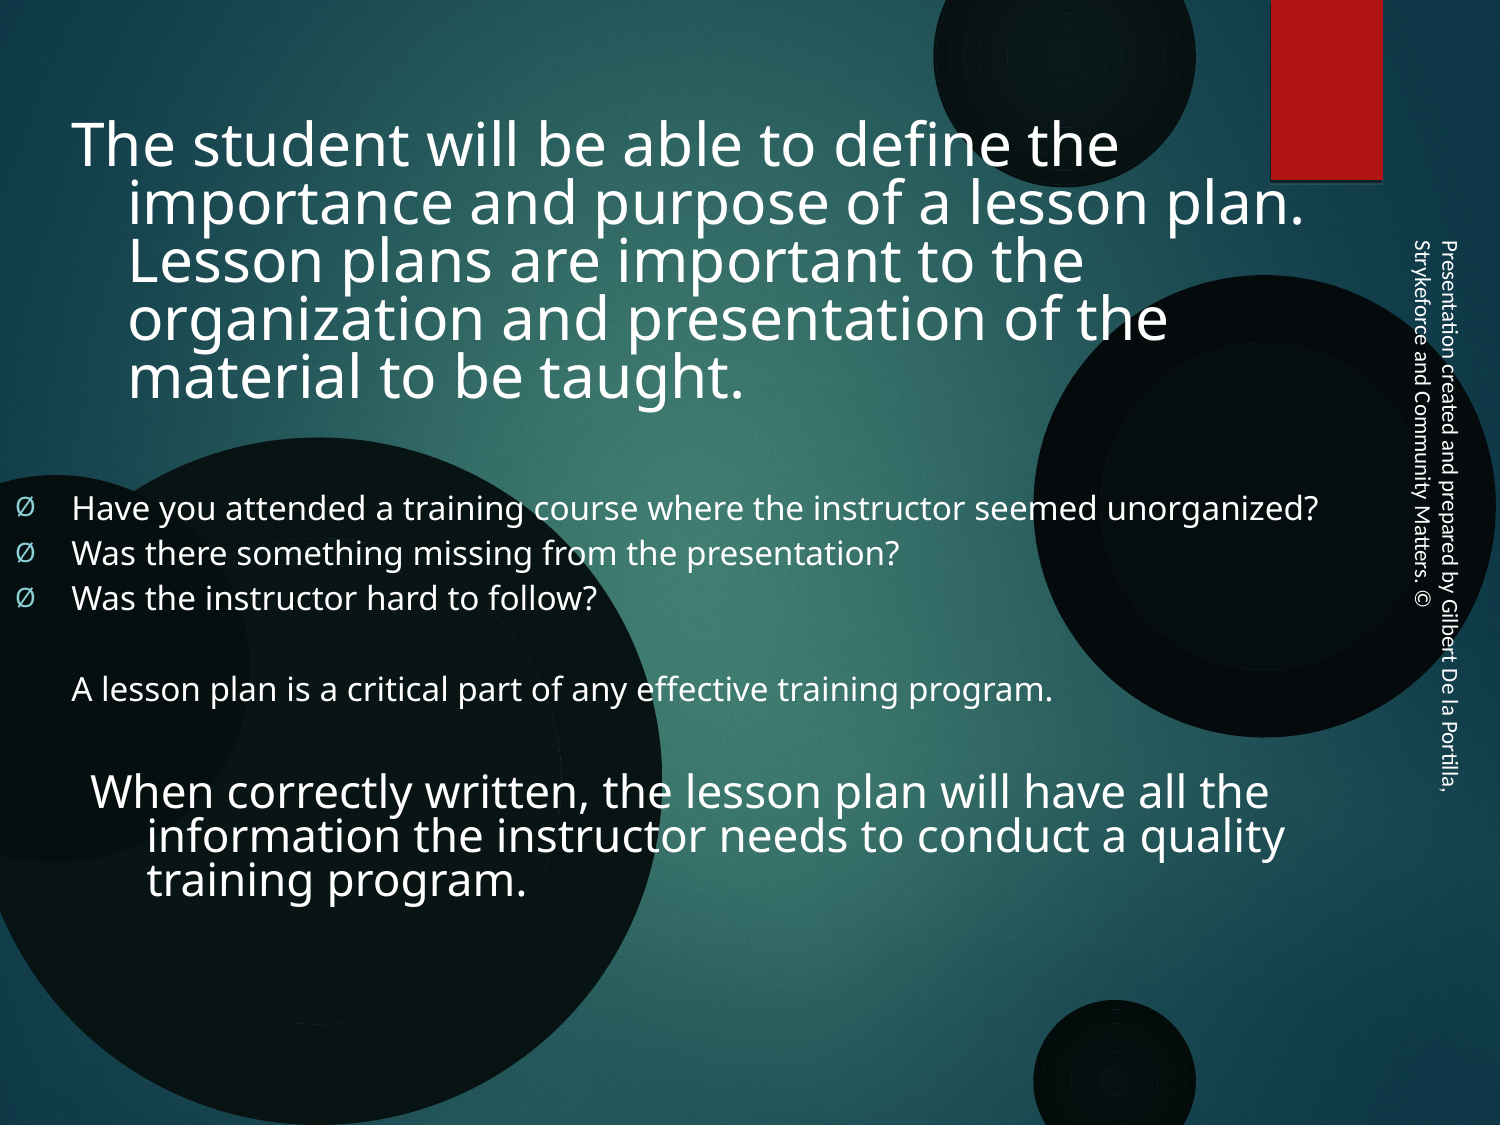

# The student will be able to define the importance and purpose of a lesson plan. Lesson plans are important to the organization and presentation of the material to be taught.
Have you attended a training course where the instructor seemed unorganized?
Was there something missing from the presentation?
Was the instructor hard to follow?
A lesson plan is a critical part of any effective training program.
When correctly written, the lesson plan will have all the information the instructor needs to conduct a quality training program.
Presentation created and prepared by Gilbert De la Portilla, Strykeforce and Community Matters. ©